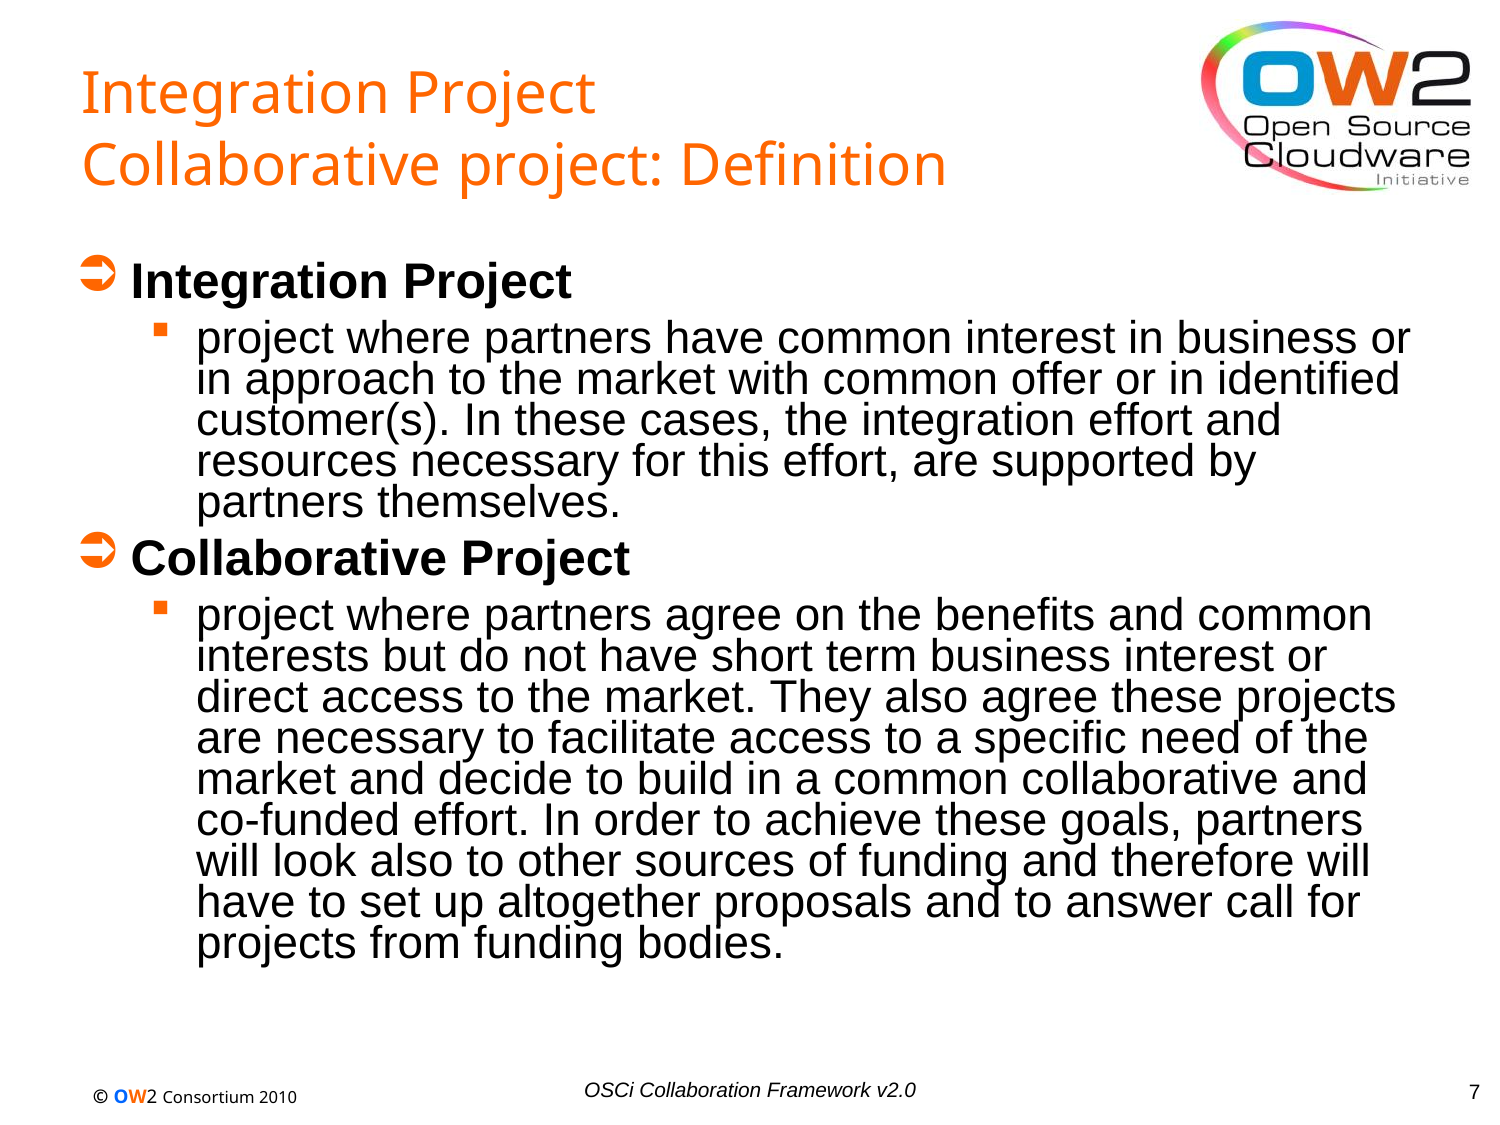

# Integration Project Collaborative project: Definition
Integration Project
project where partners have common interest in business or in approach to the market with common offer or in identified customer(s). In these cases, the integration effort and resources necessary for this effort, are supported by partners themselves.
Collaborative Project
project where partners agree on the benefits and common interests but do not have short term business interest or direct access to the market. They also agree these projects are necessary to facilitate access to a specific need of the market and decide to build in a common collaborative and co-funded effort. In order to achieve these goals, partners will look also to other sources of funding and therefore will have to set up altogether proposals and to answer call for projects from funding bodies.